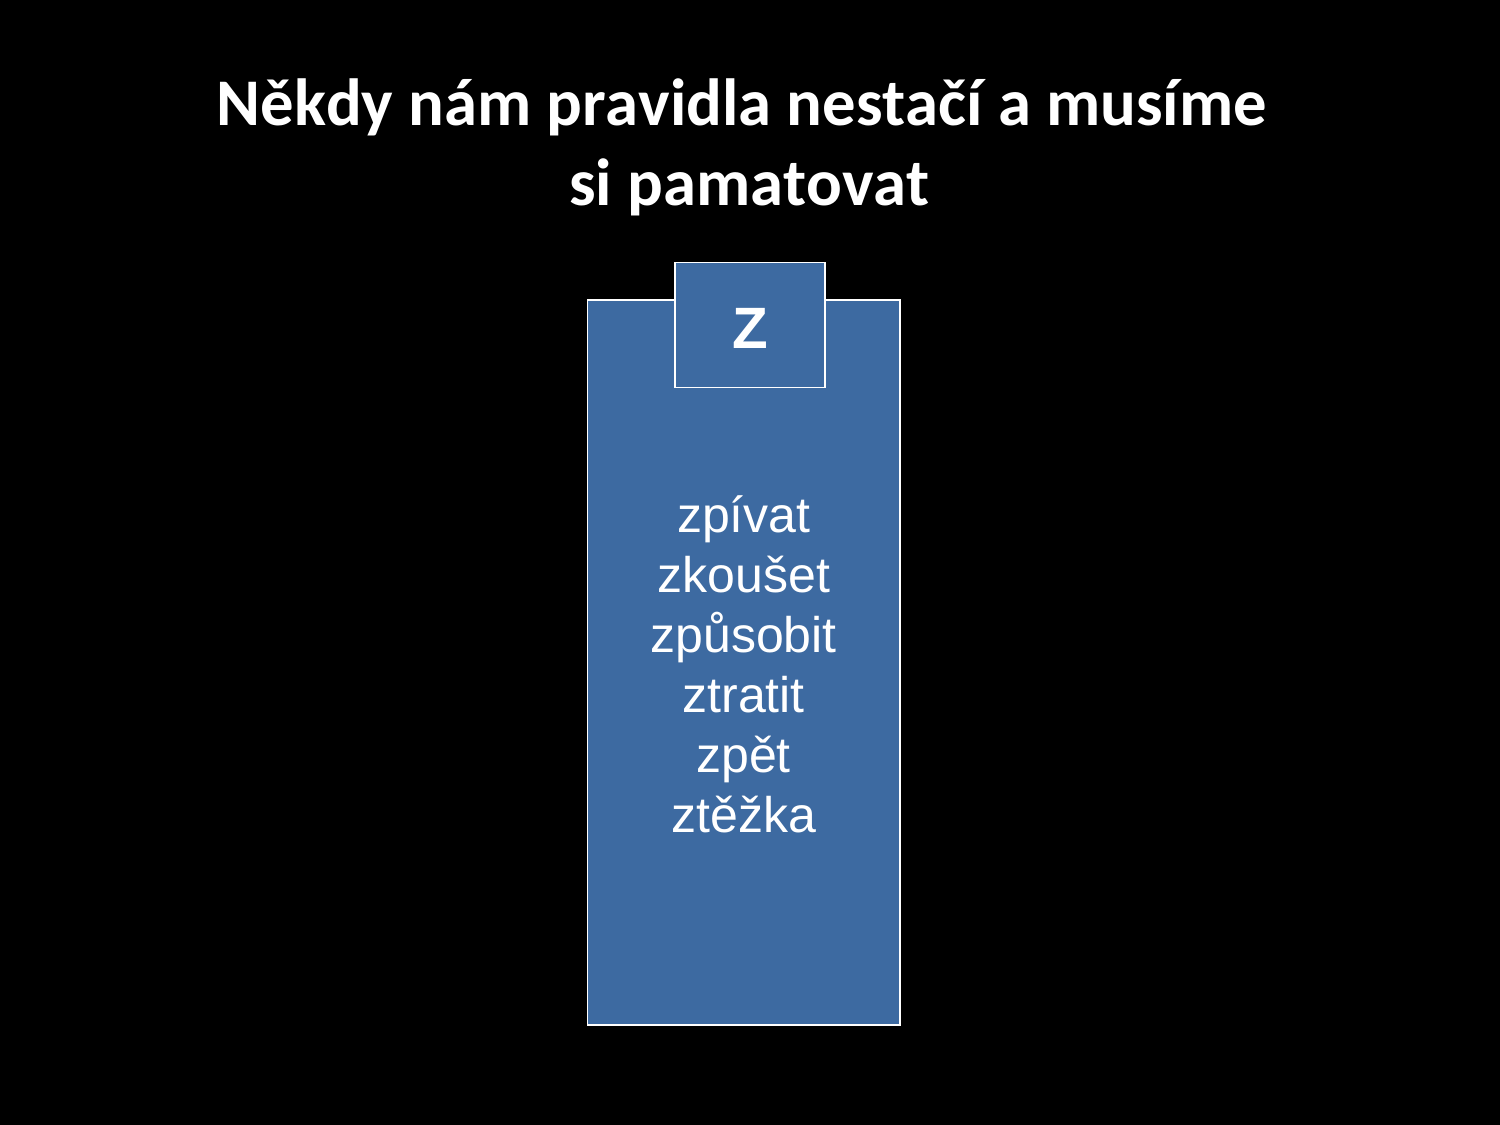

# Někdy nám pravidla nestačí a musíme si pamatovat
Z
zpívat
zkoušet
způsobit
ztratit
zpět
ztěžka